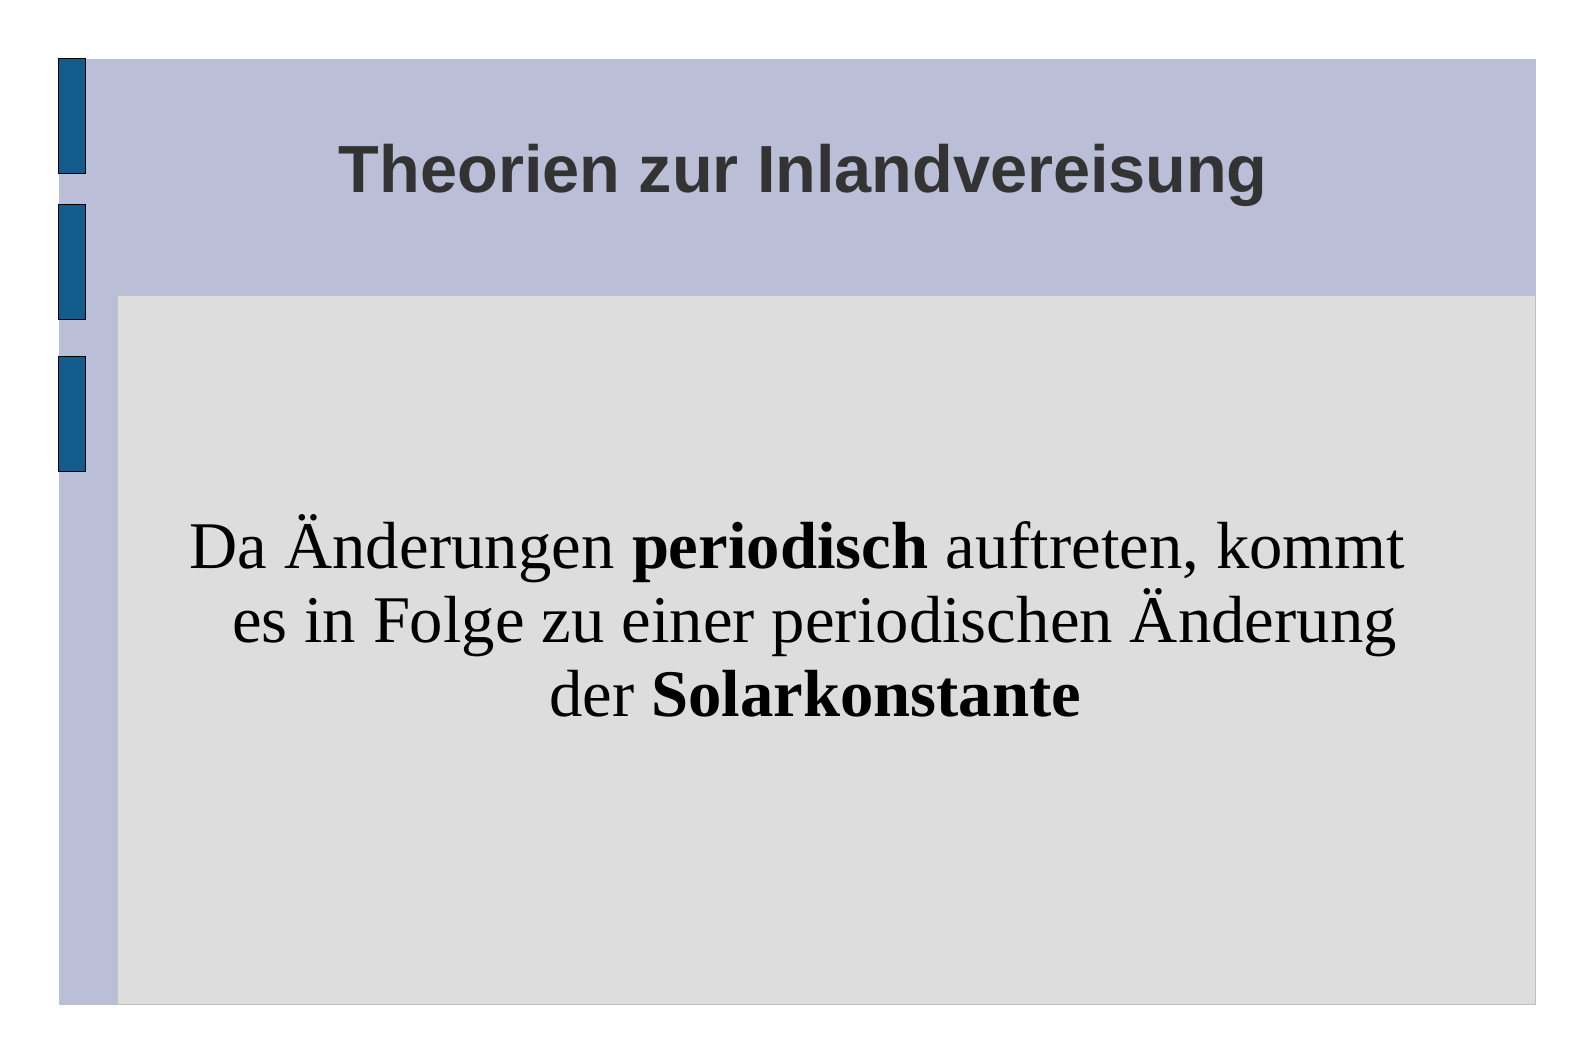

# Theorien zur Inlandvereisung
Da Änderungen periodisch auftreten, kommt es in Folge zu einer periodischen Änderung der Solarkonstante